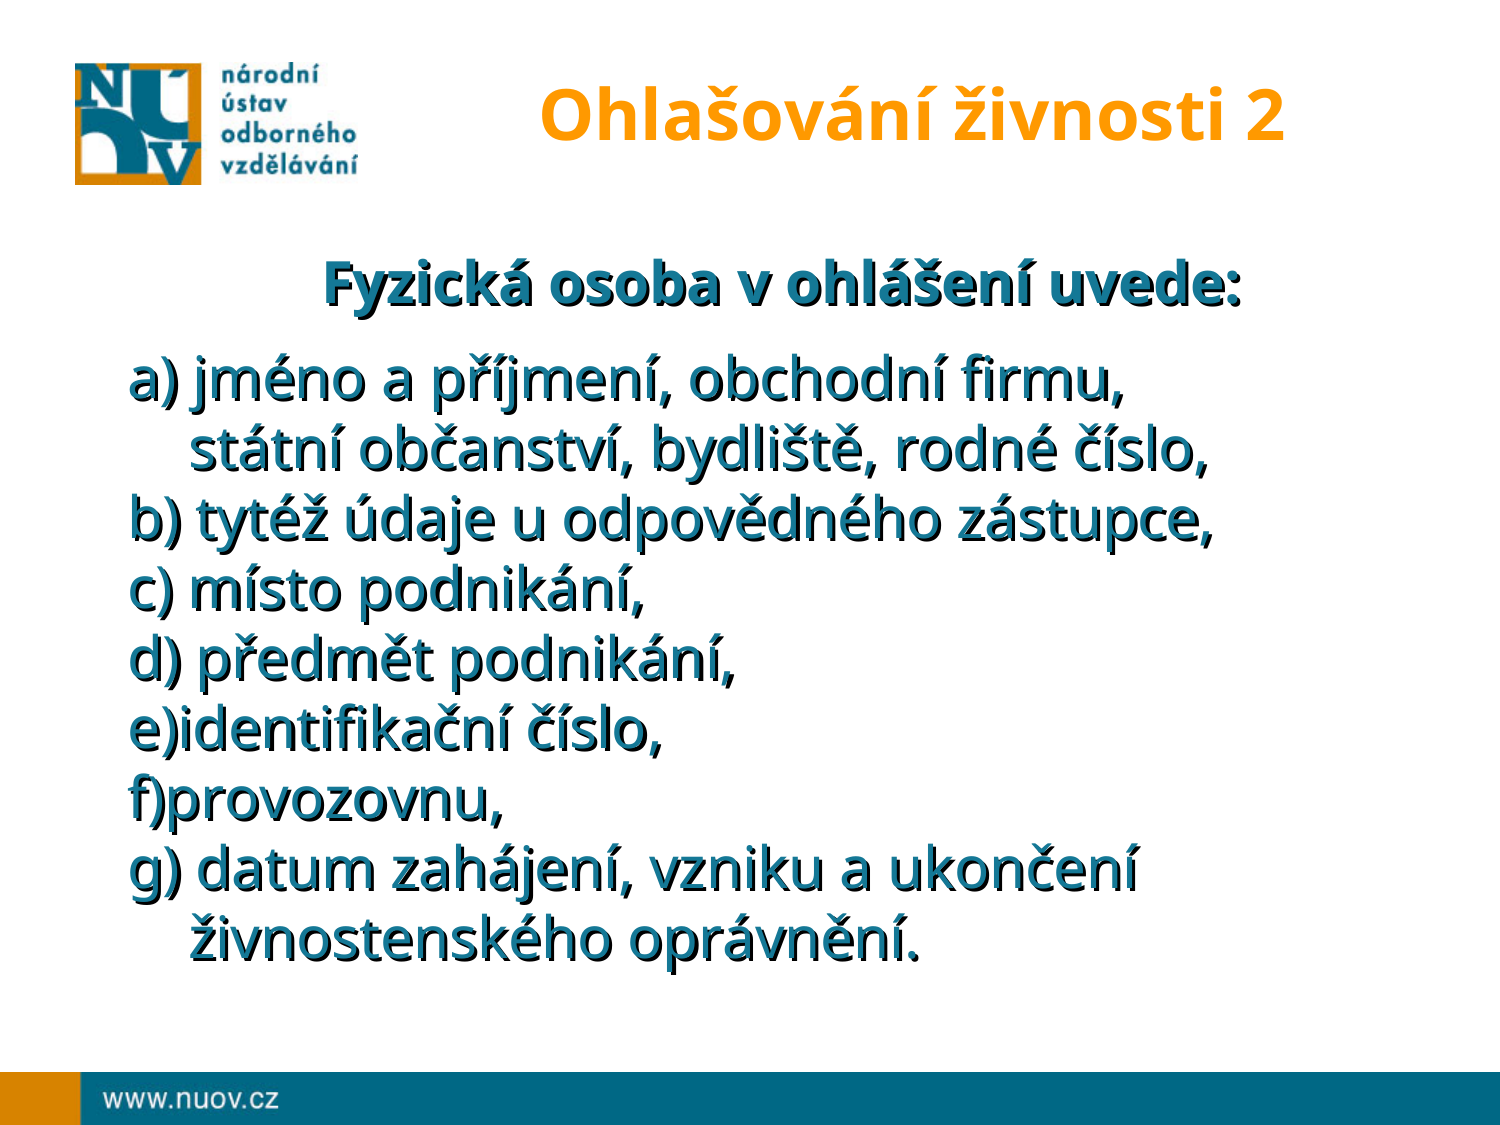

# Ohlašování živnosti 2
Fyzická osoba v ohlášení uvede:
 jméno a příjmení, obchodní firmu,
 státní občanství, bydliště, rodné číslo,
b) tytéž údaje u odpovědného zástupce,
c) místo podnikání,
d) předmět podnikání,
identifikační číslo,
provozovnu,
g) datum zahájení, vzniku a ukončení
 živnostenského oprávnění.